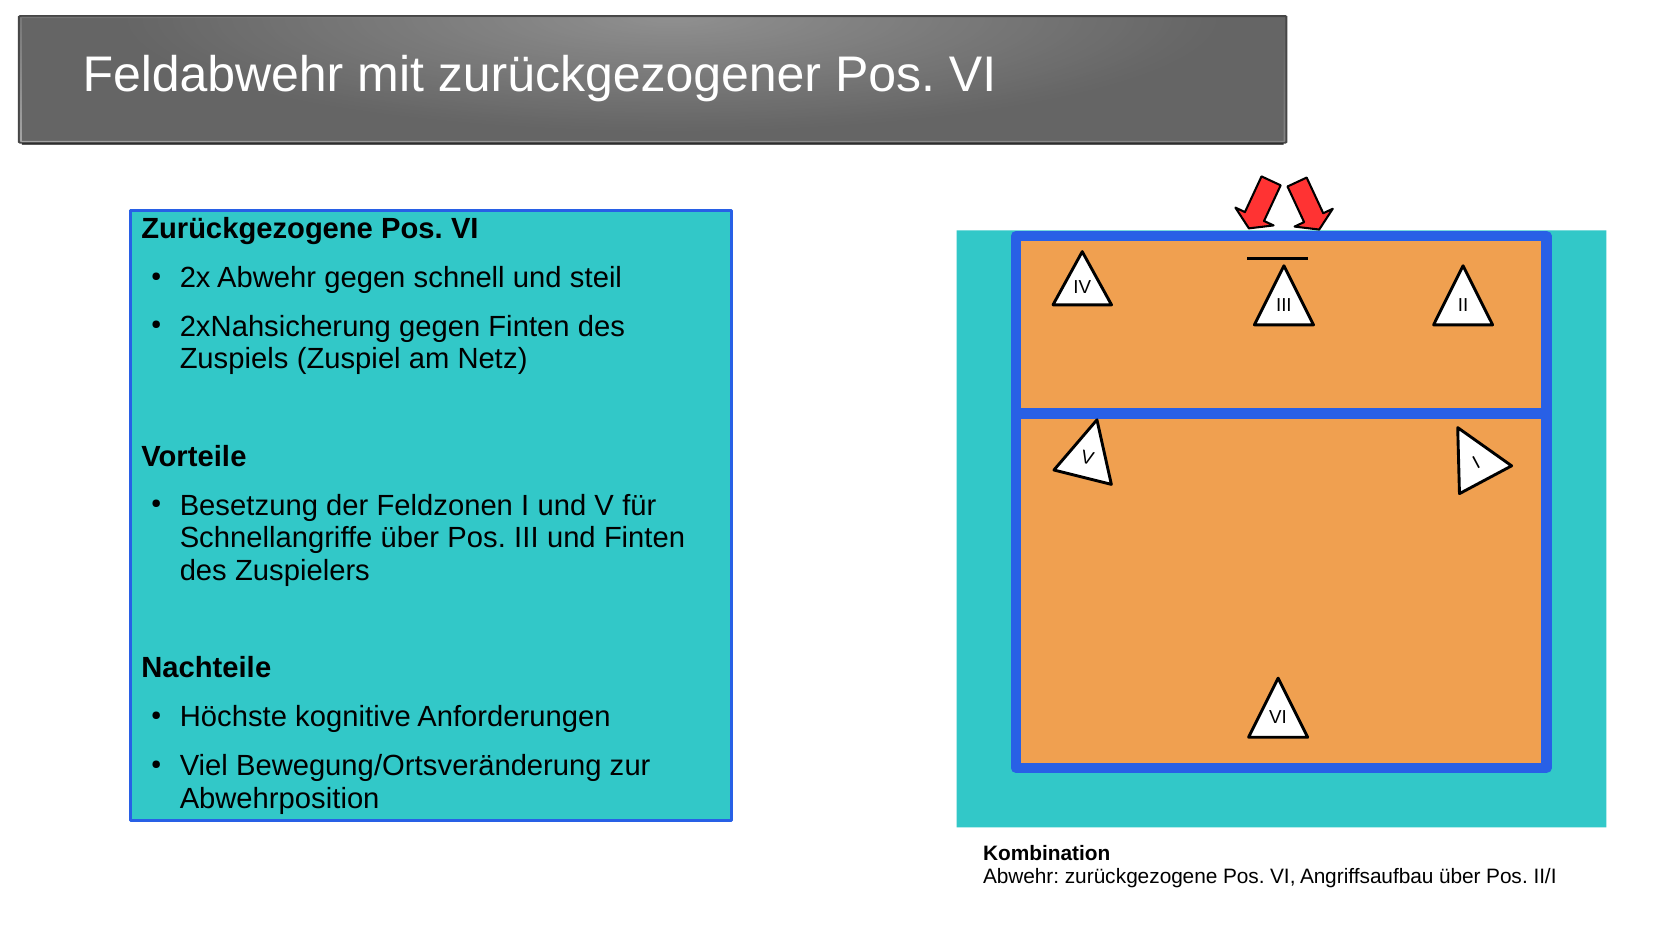

# Feldabwehr mit zurückgezogener Pos. VI
Zurückgezogene Pos. VI
2x Abwehr gegen schnell und steil
2xNahsicherung gegen Finten des Zuspiels (Zuspiel am Netz)
Vorteile
Besetzung der Feldzonen I und V für Schnellangriffe über Pos. III und Finten des Zuspielers
Nachteile
Höchste kognitive Anforderungen
Viel Bewegung/Ortsveränderung zur Abwehrposition
IV
II
III
V
I
VI
Kombination
Abwehr: zurückgezogene Pos. VI, Angriffsaufbau über Pos. II/I
I
I
I
I
I
I
II
II
II
III
III
III
IV
IV
IV
V
V
V
VI
VI
VI